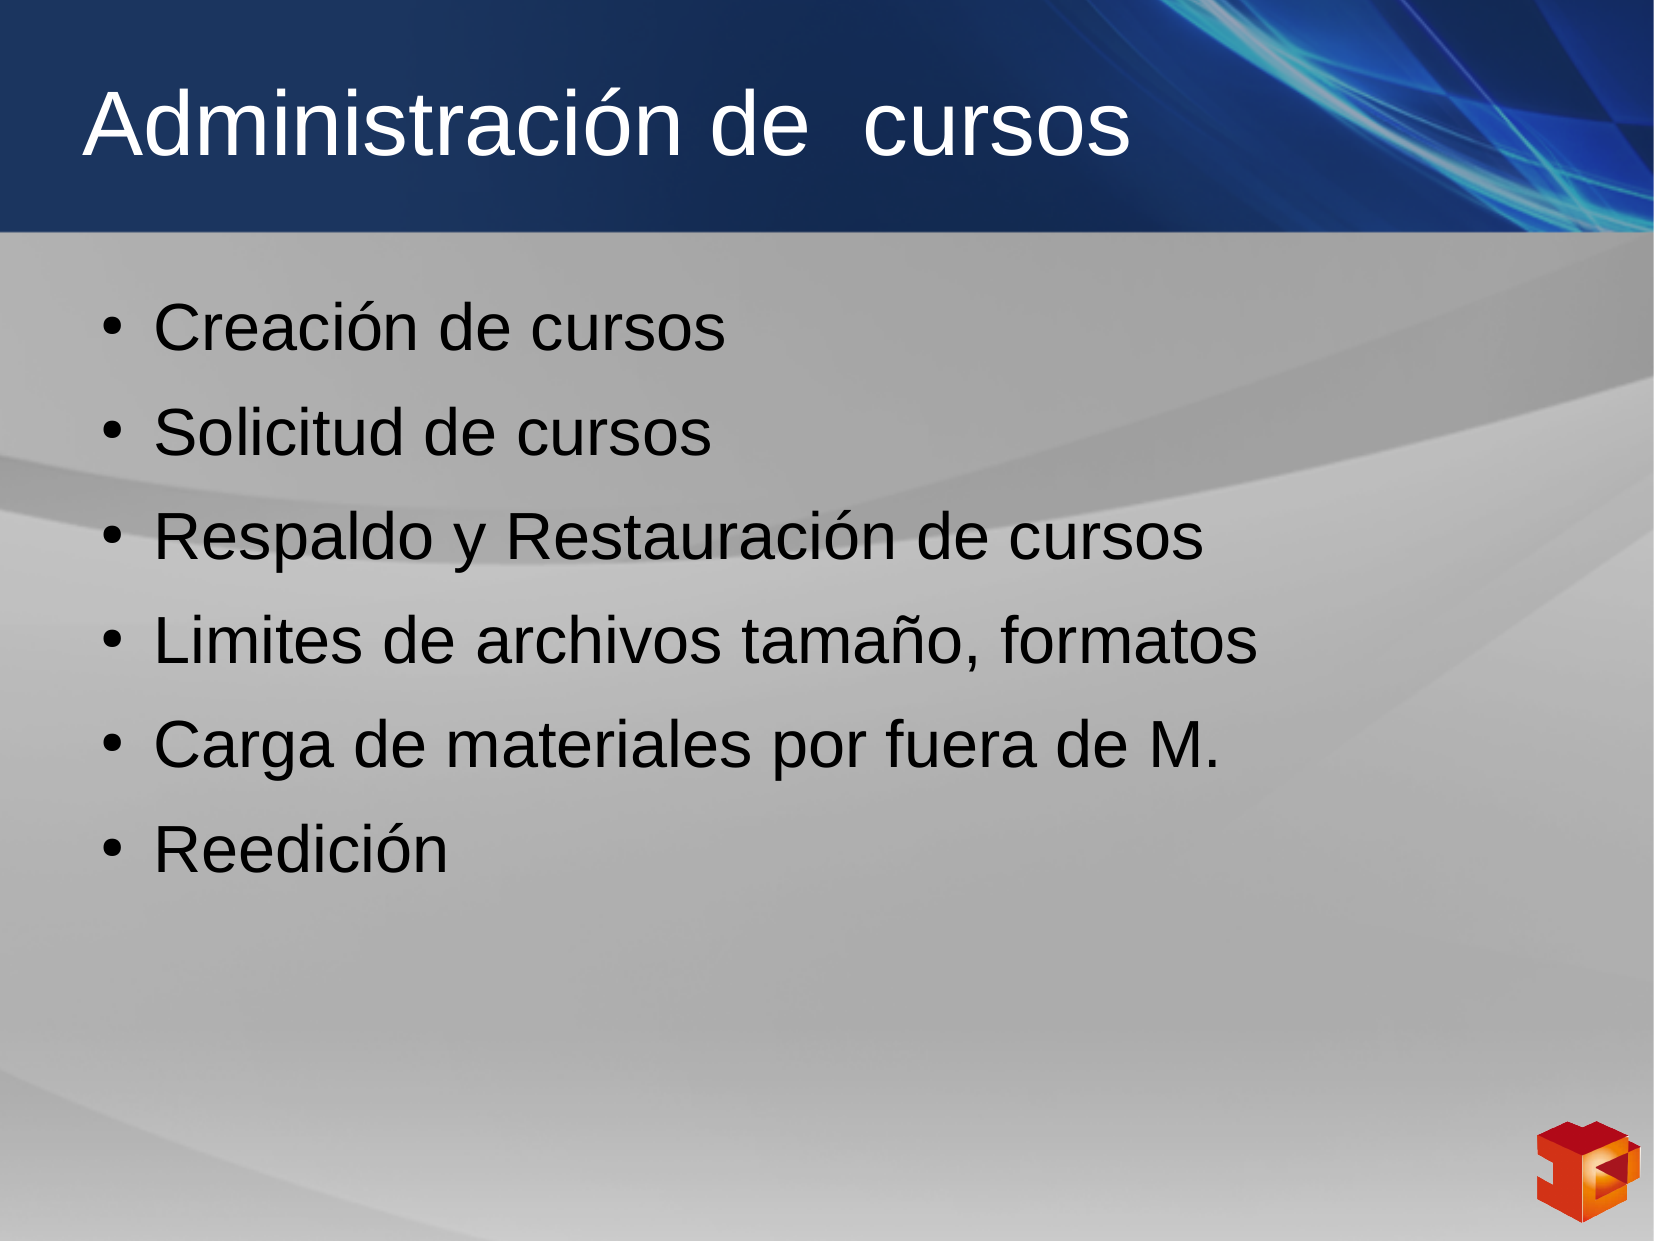

# Administración de cursos
Creación de cursos
Solicitud de cursos
Respaldo y Restauración de cursos
Limites de archivos tamaño, formatos
Carga de materiales por fuera de M.
Reedición